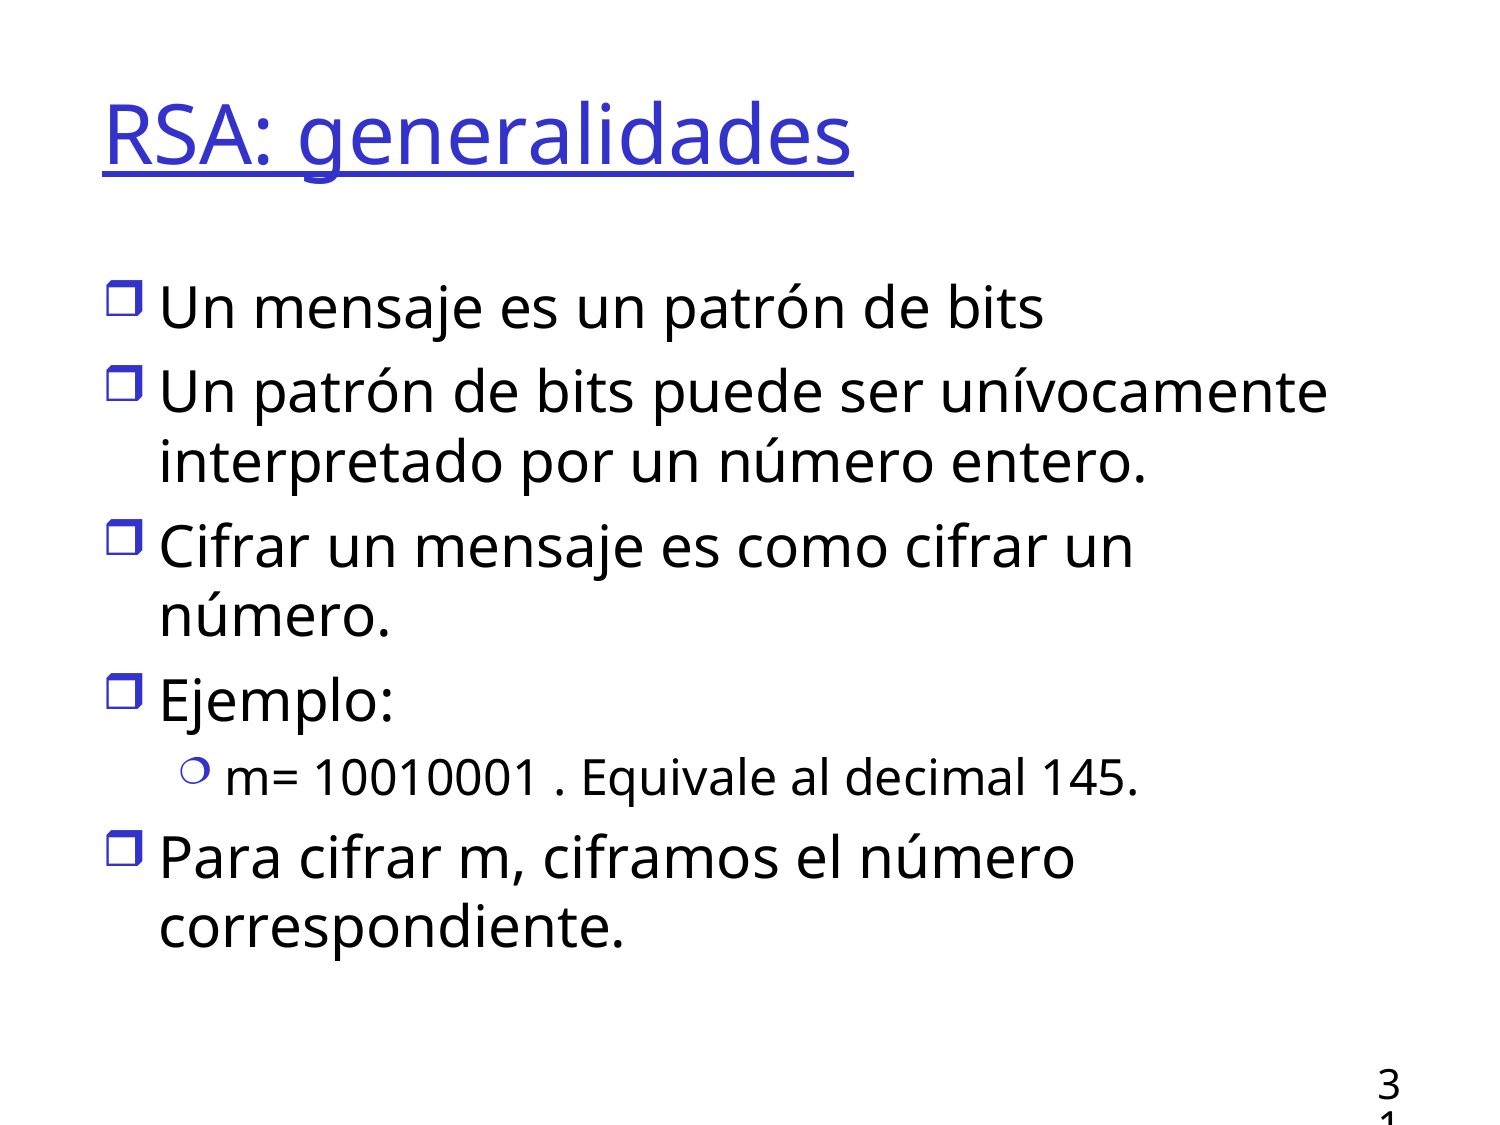

# RSA: generalidades
Un mensaje es un patrón de bits
Un patrón de bits puede ser unívocamente interpretado por un número entero.
Cifrar un mensaje es como cifrar un número.
Ejemplo:
m= 10010001 . Equivale al decimal 145.
Para cifrar m, ciframos el número correspondiente.
31